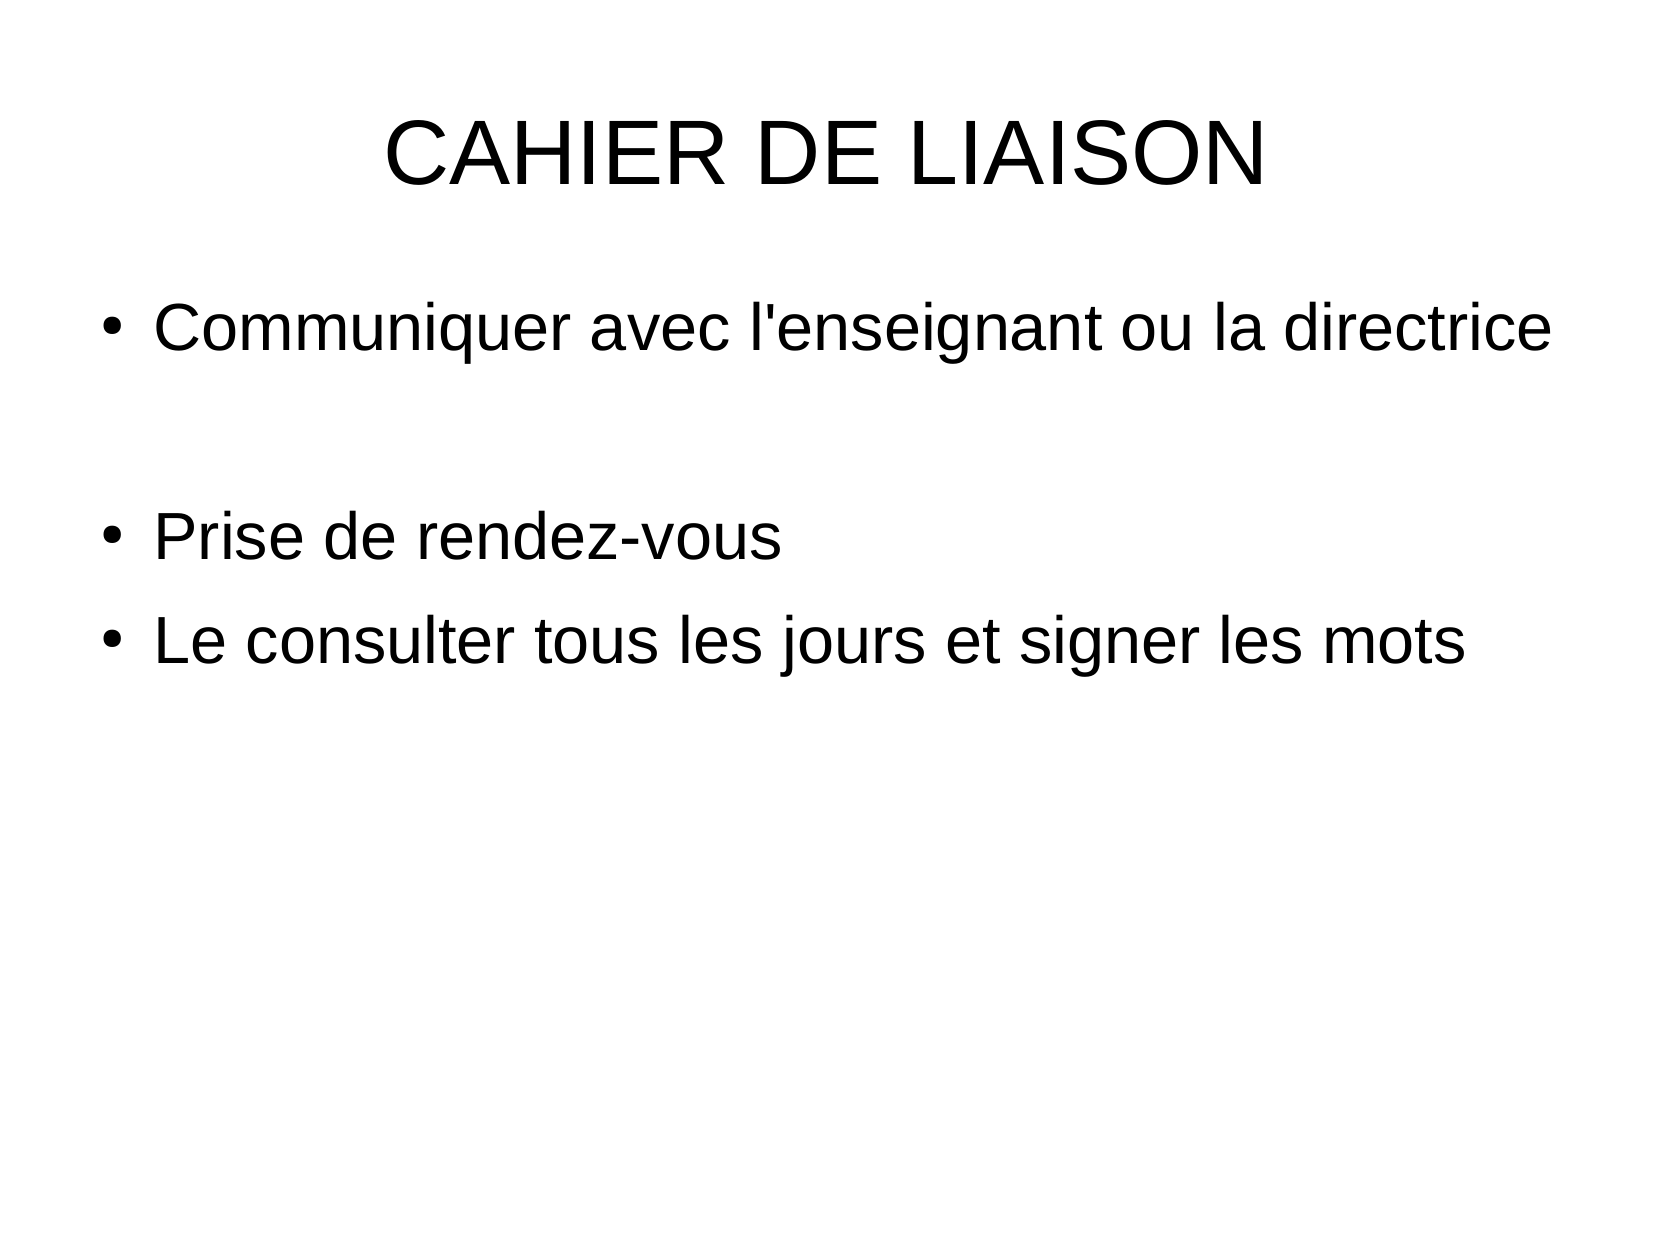

# CAHIER DE LIAISON
Communiquer avec l'enseignant ou la directrice
Prise de rendez-vous
Le consulter tous les jours et signer les mots